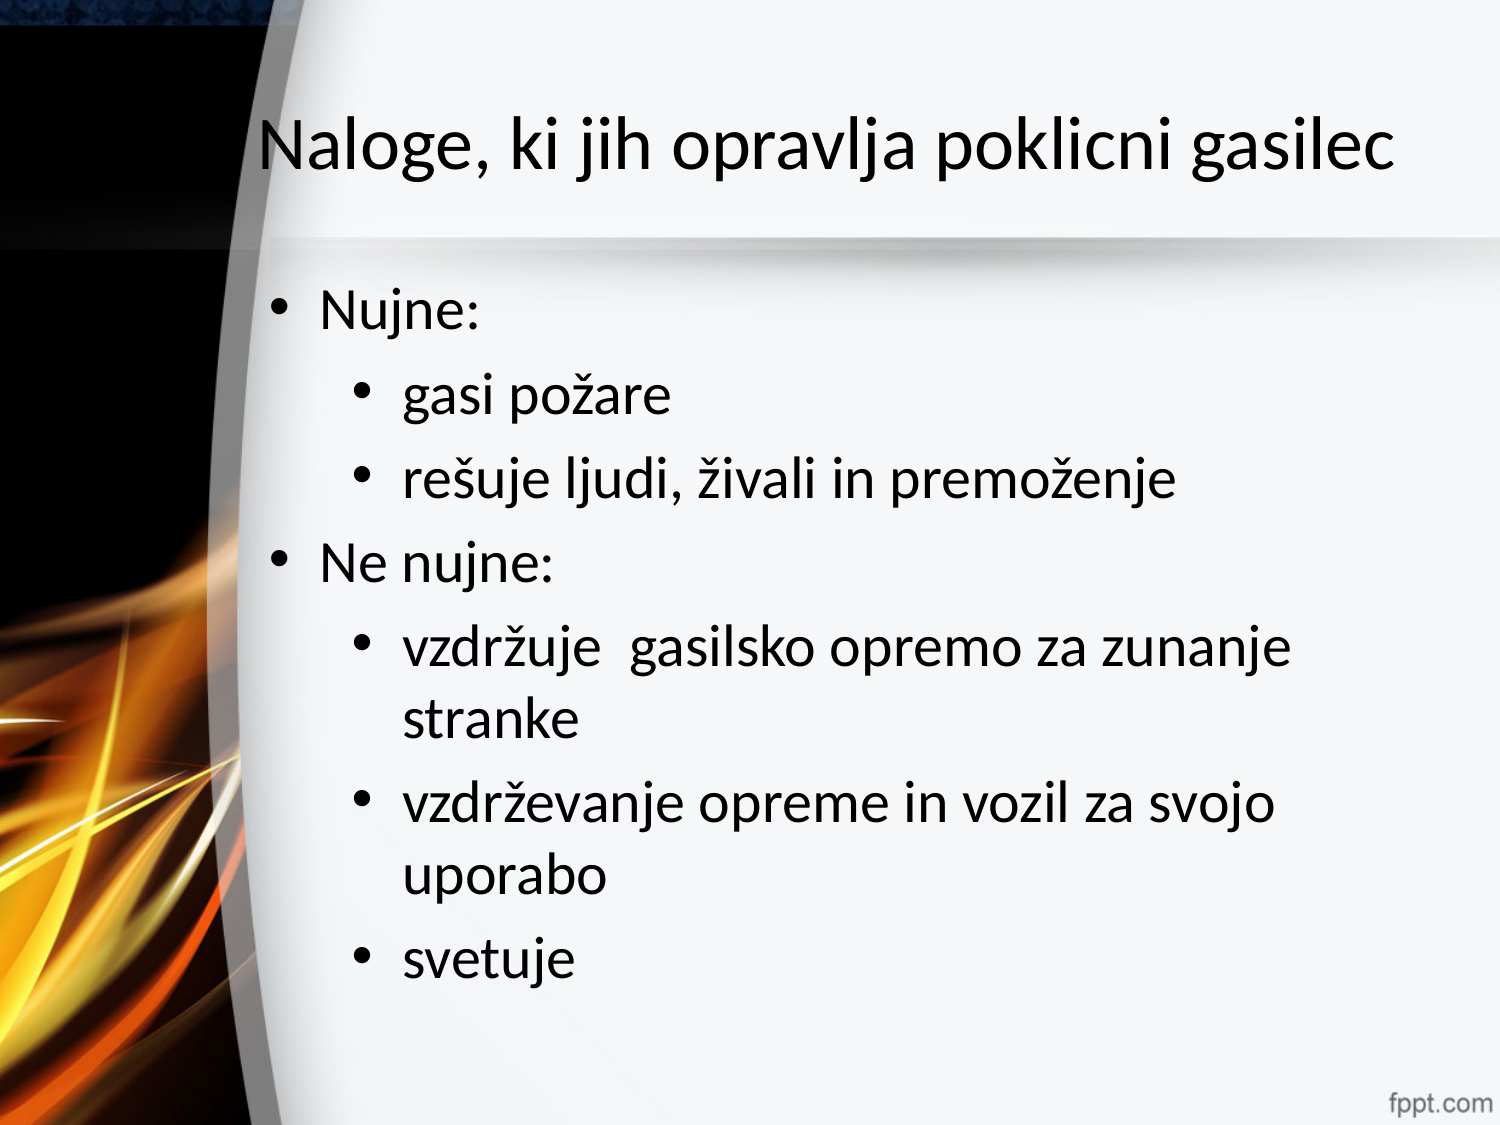

# Naloge, ki jih opravlja poklicni gasilec
Nujne:
gasi požare
rešuje ljudi, živali in premoženje
Ne nujne:
vzdržuje gasilsko opremo za zunanje stranke
vzdrževanje opreme in vozil za svojo uporabo
svetuje